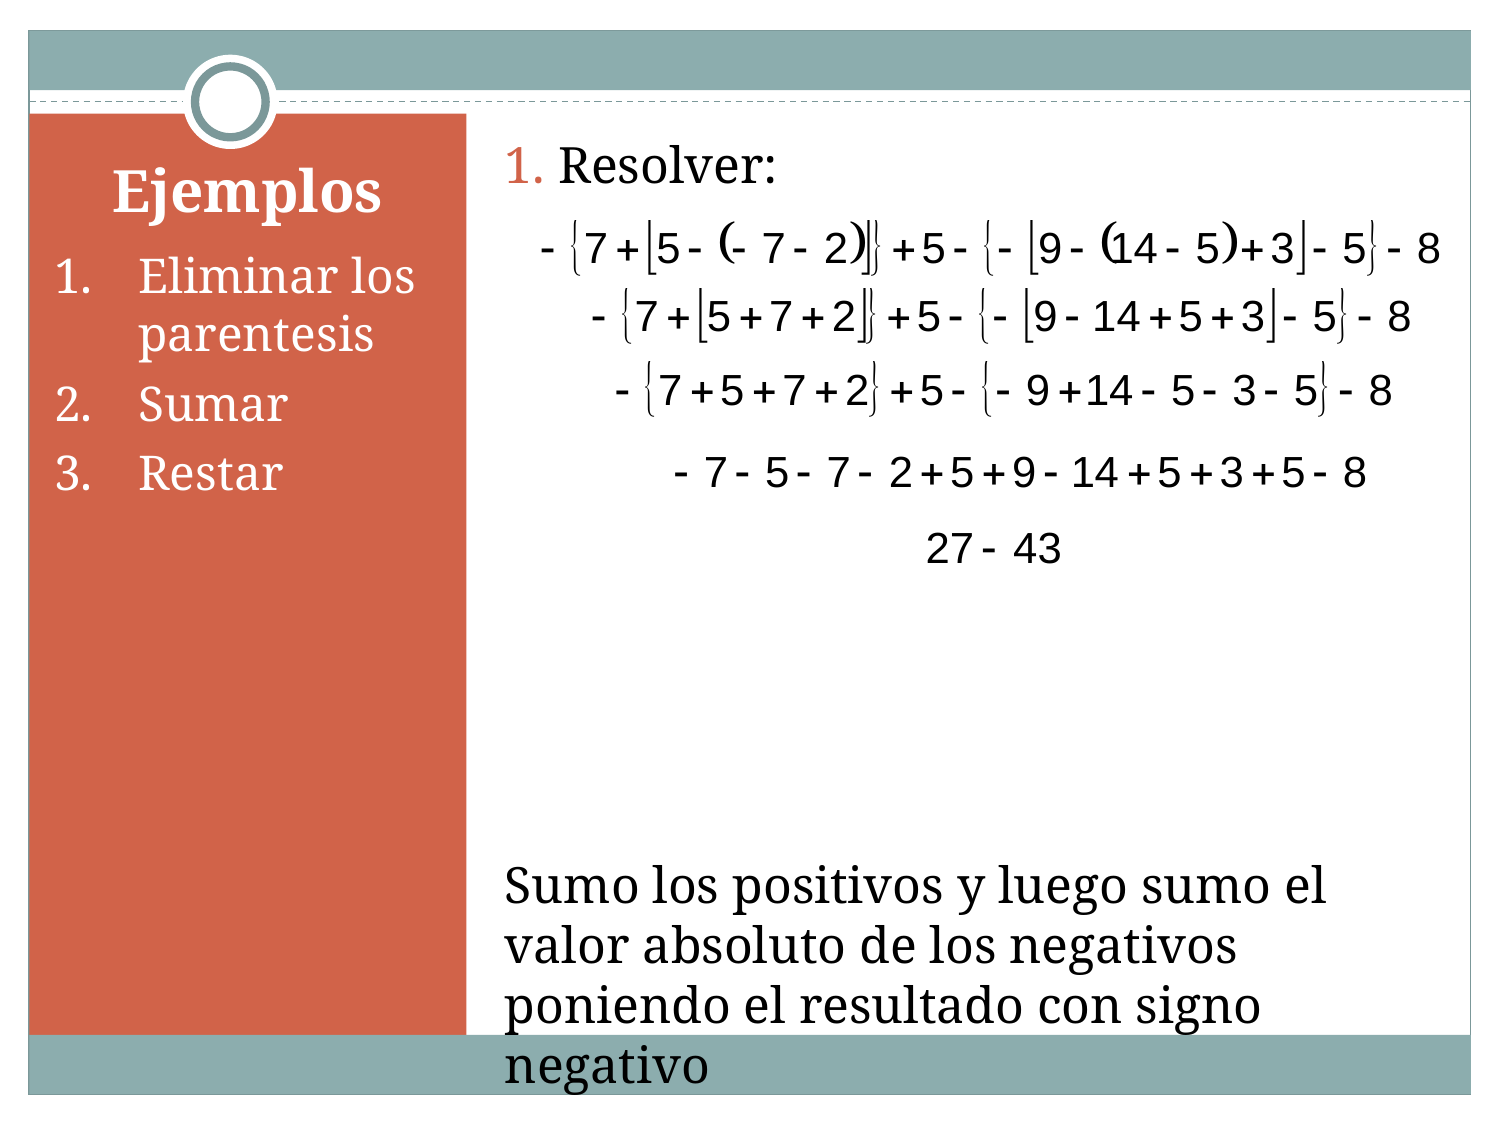

1. Resolver:
Sumo los positivos y luego sumo el valor absoluto de los negativos poniendo el resultado con signo negativo
# Eliminar los parentesis
Sumar
Restar